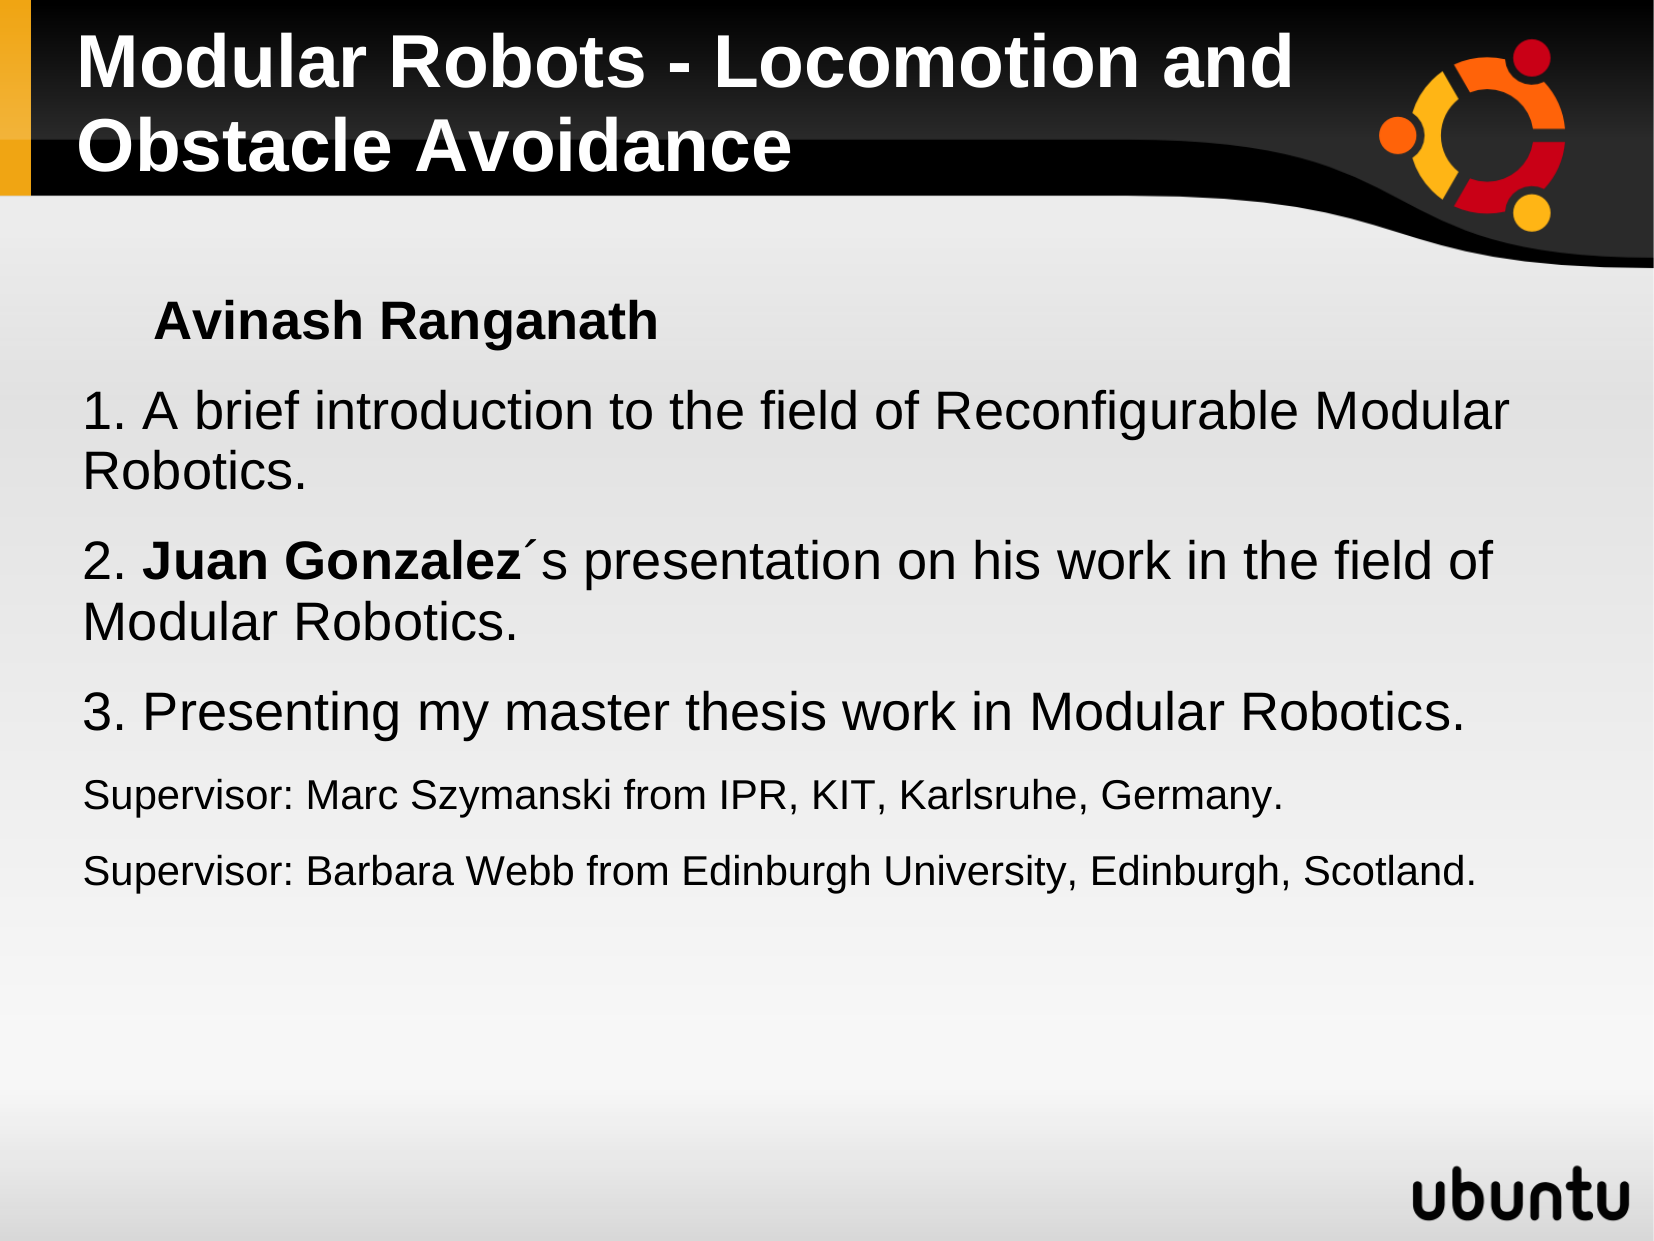

# Modular Robots - Locomotion and Obstacle Avoidance
Avinash Ranganath
1. A brief introduction to the field of Reconfigurable Modular Robotics.
2. Juan Gonzalez´s presentation on his work in the field of Modular Robotics.
3. Presenting my master thesis work in Modular Robotics.
Supervisor: Marc Szymanski from IPR, KIT, Karlsruhe, Germany.
Supervisor: Barbara Webb from Edinburgh University, Edinburgh, Scotland.